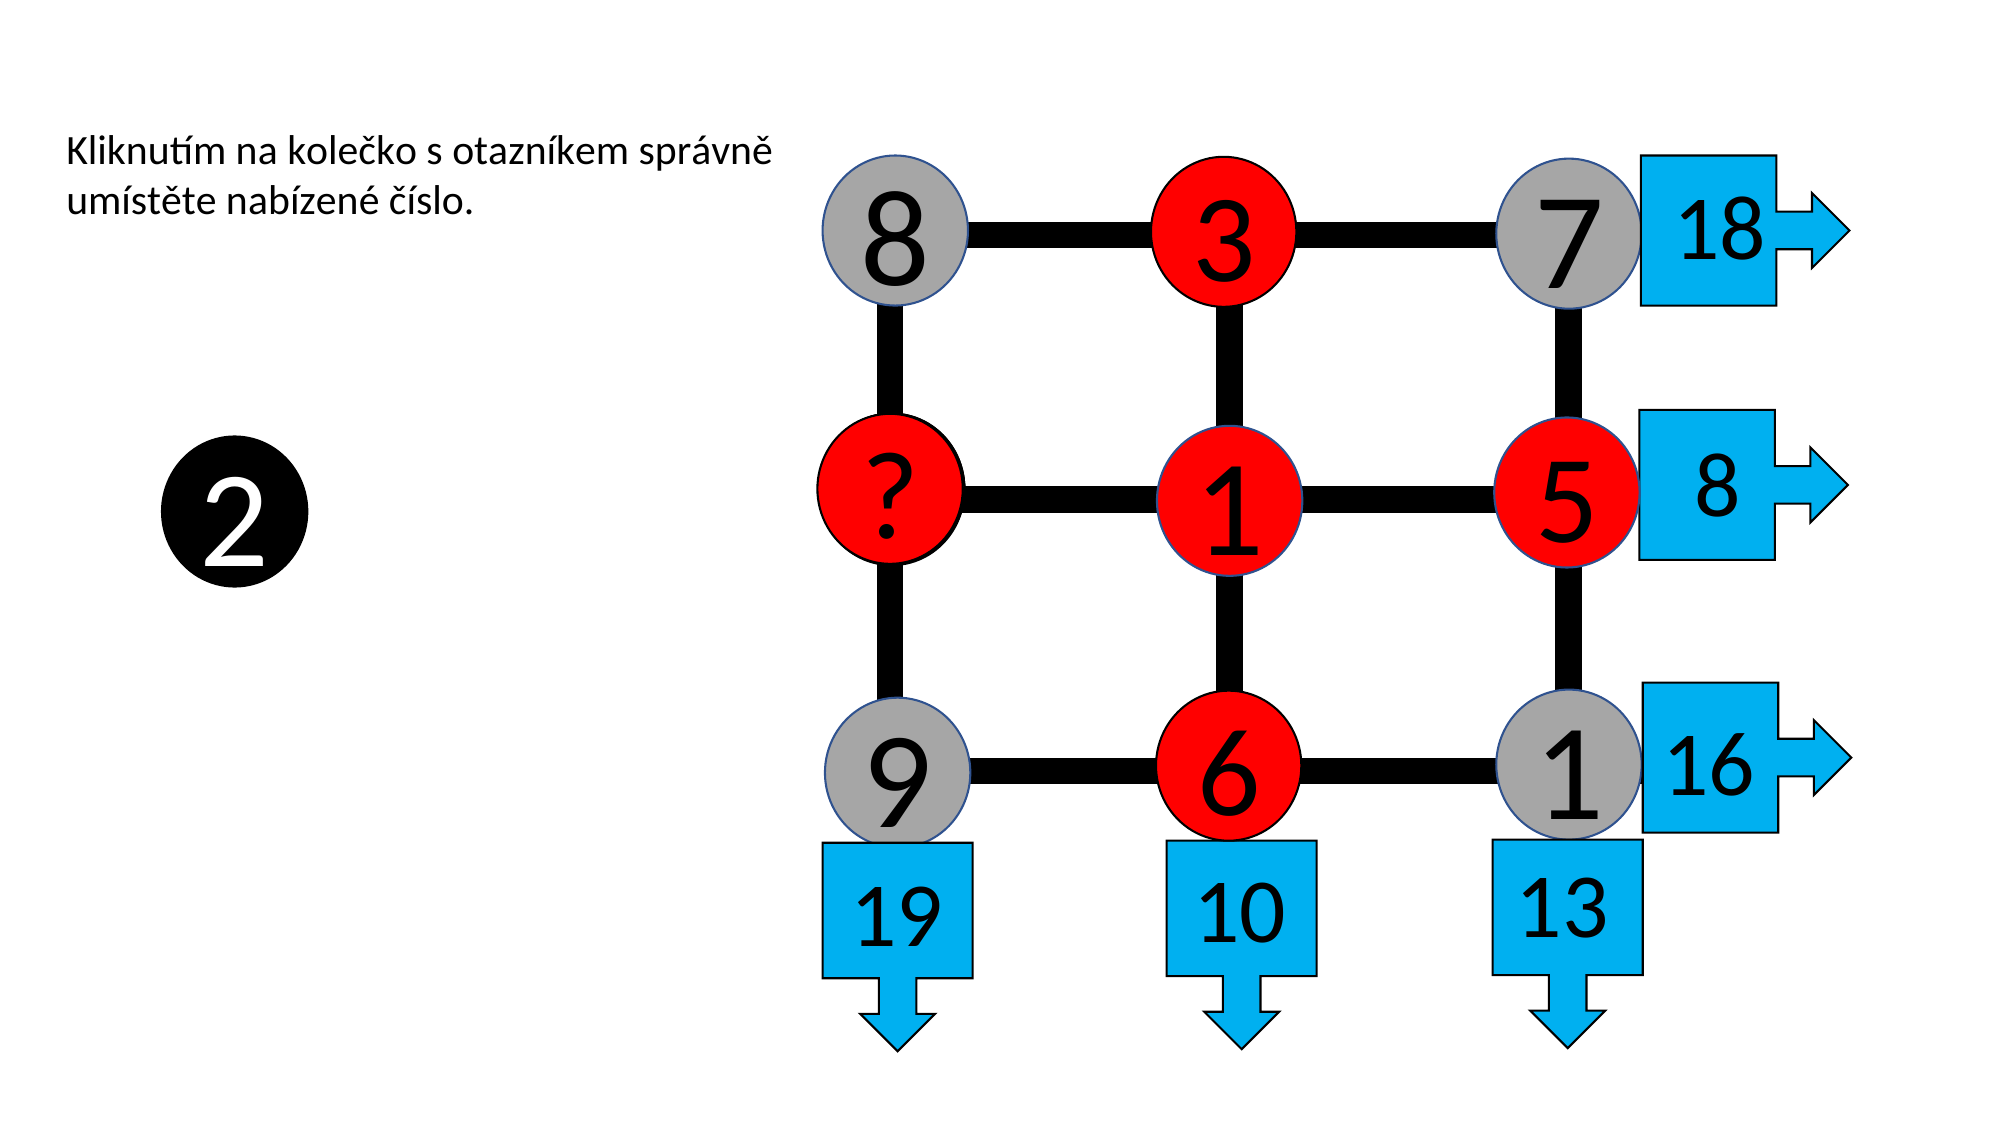

Kliknutím na kolečko s otazníkem správně
umístěte nabízené číslo.
8
3
7
18
2
?
3
5
8
1
2
1
6
16
9
13
10
19